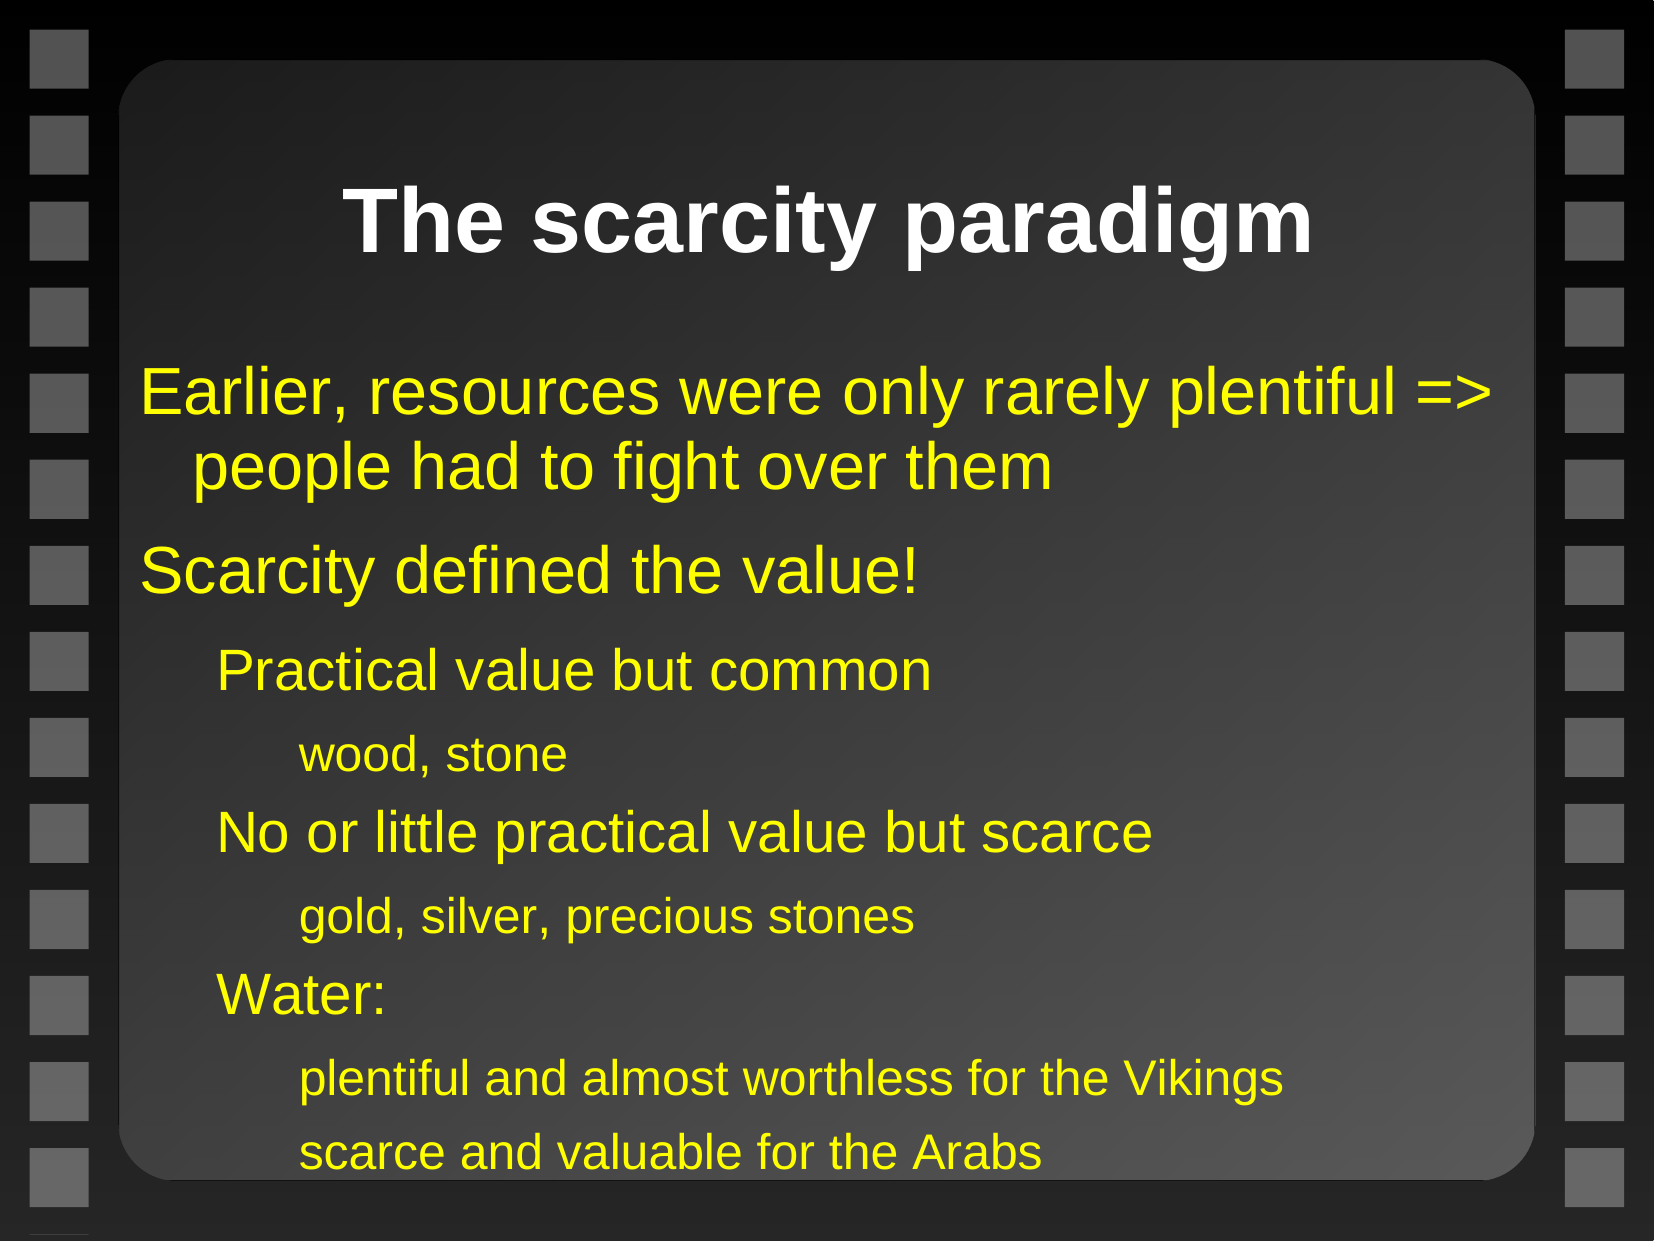

# The scarcity paradigm
Earlier, resources were only rarely plentiful => people had to fight over them
Scarcity defined the value!
Practical value but common
wood, stone
No or little practical value but scarce
gold, silver, precious stones
Water:
plentiful and almost worthless for the Vikings
scarce and valuable for the Arabs